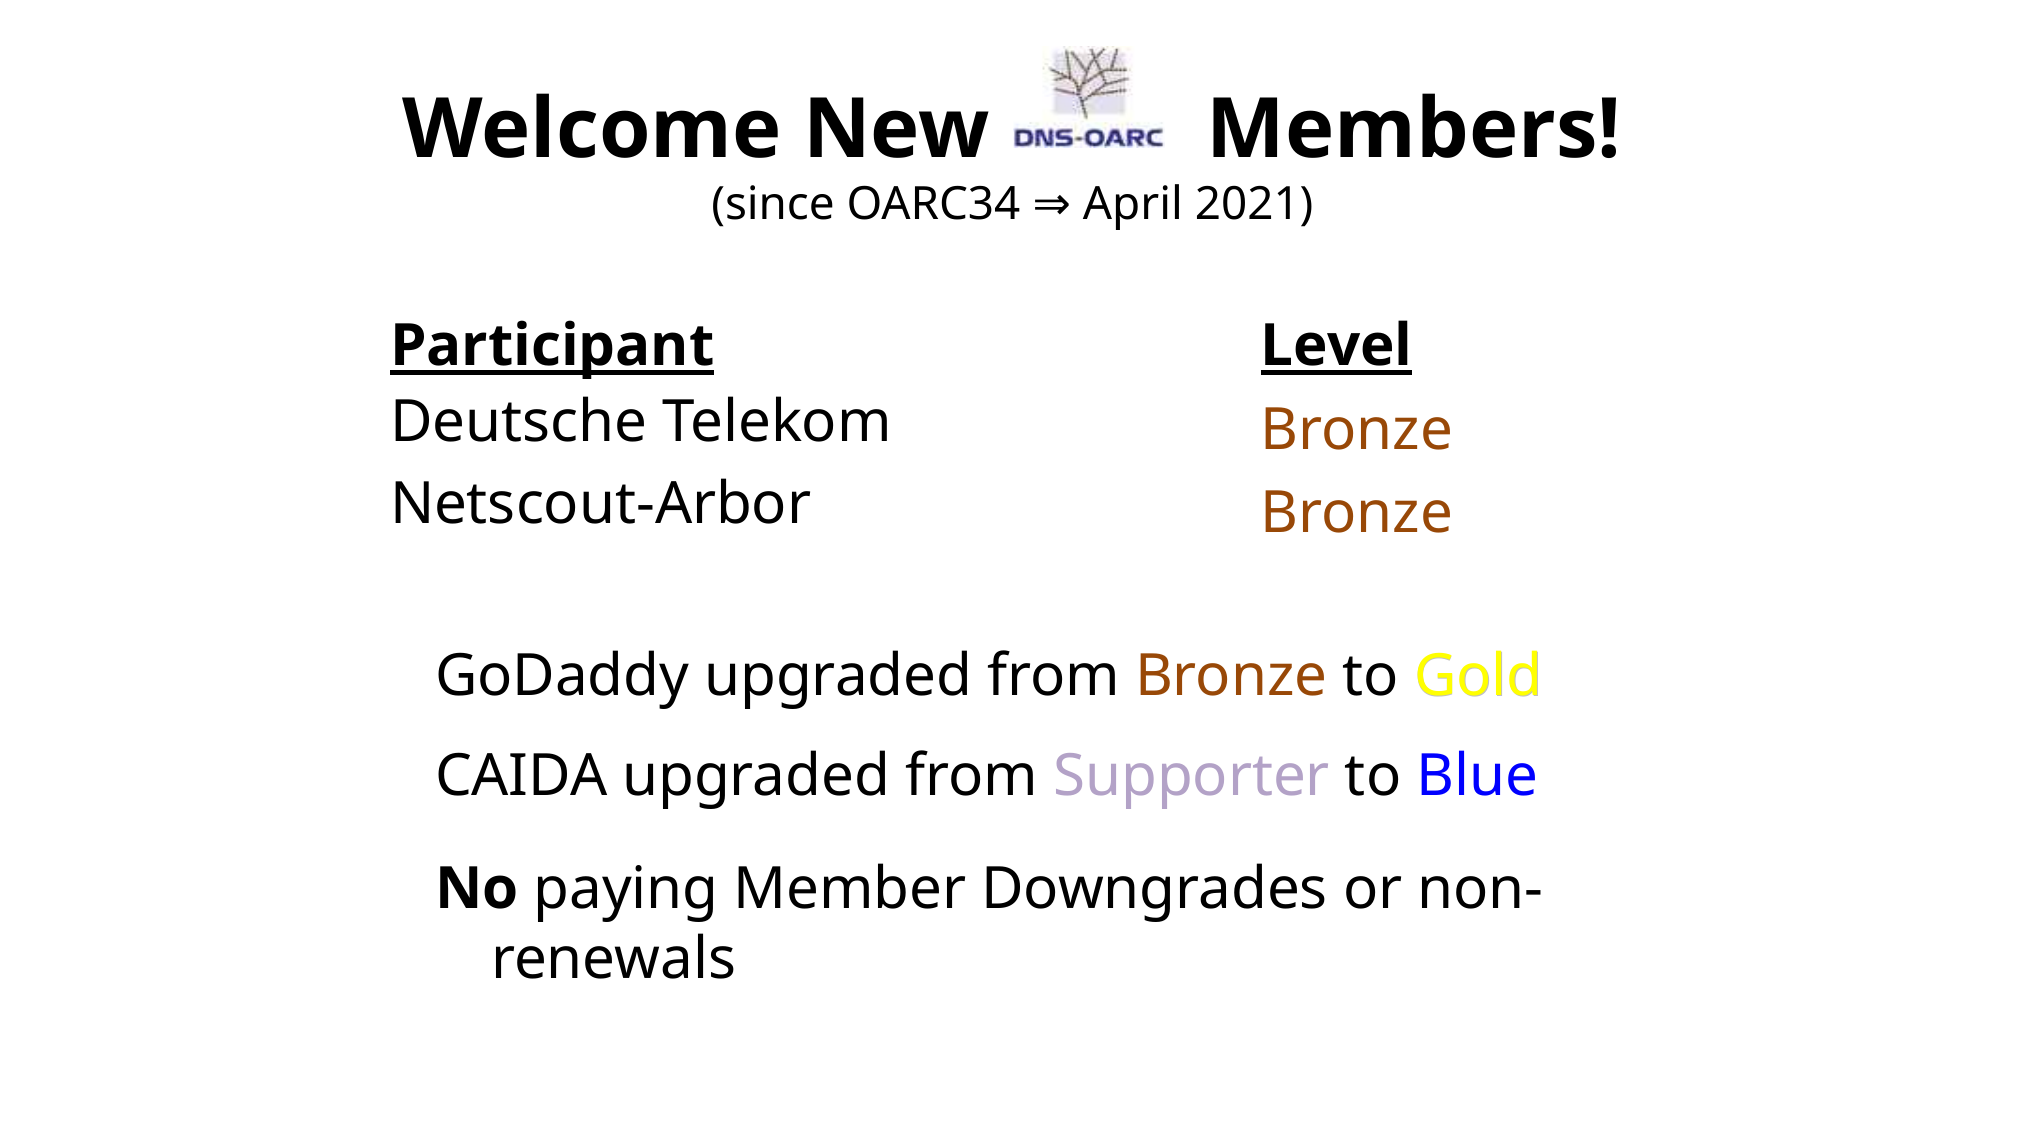

Welcome New Members!
(since OARC34 ⇒ April 2021)
Participant
Deutsche Telekom
Netscout-Arbor
# Level
 Bronze
 Bronze
GoDaddy upgraded from Bronze to Gold
CAIDA upgraded from Supporter to Blue
No paying Member Downgrades or non-renewals